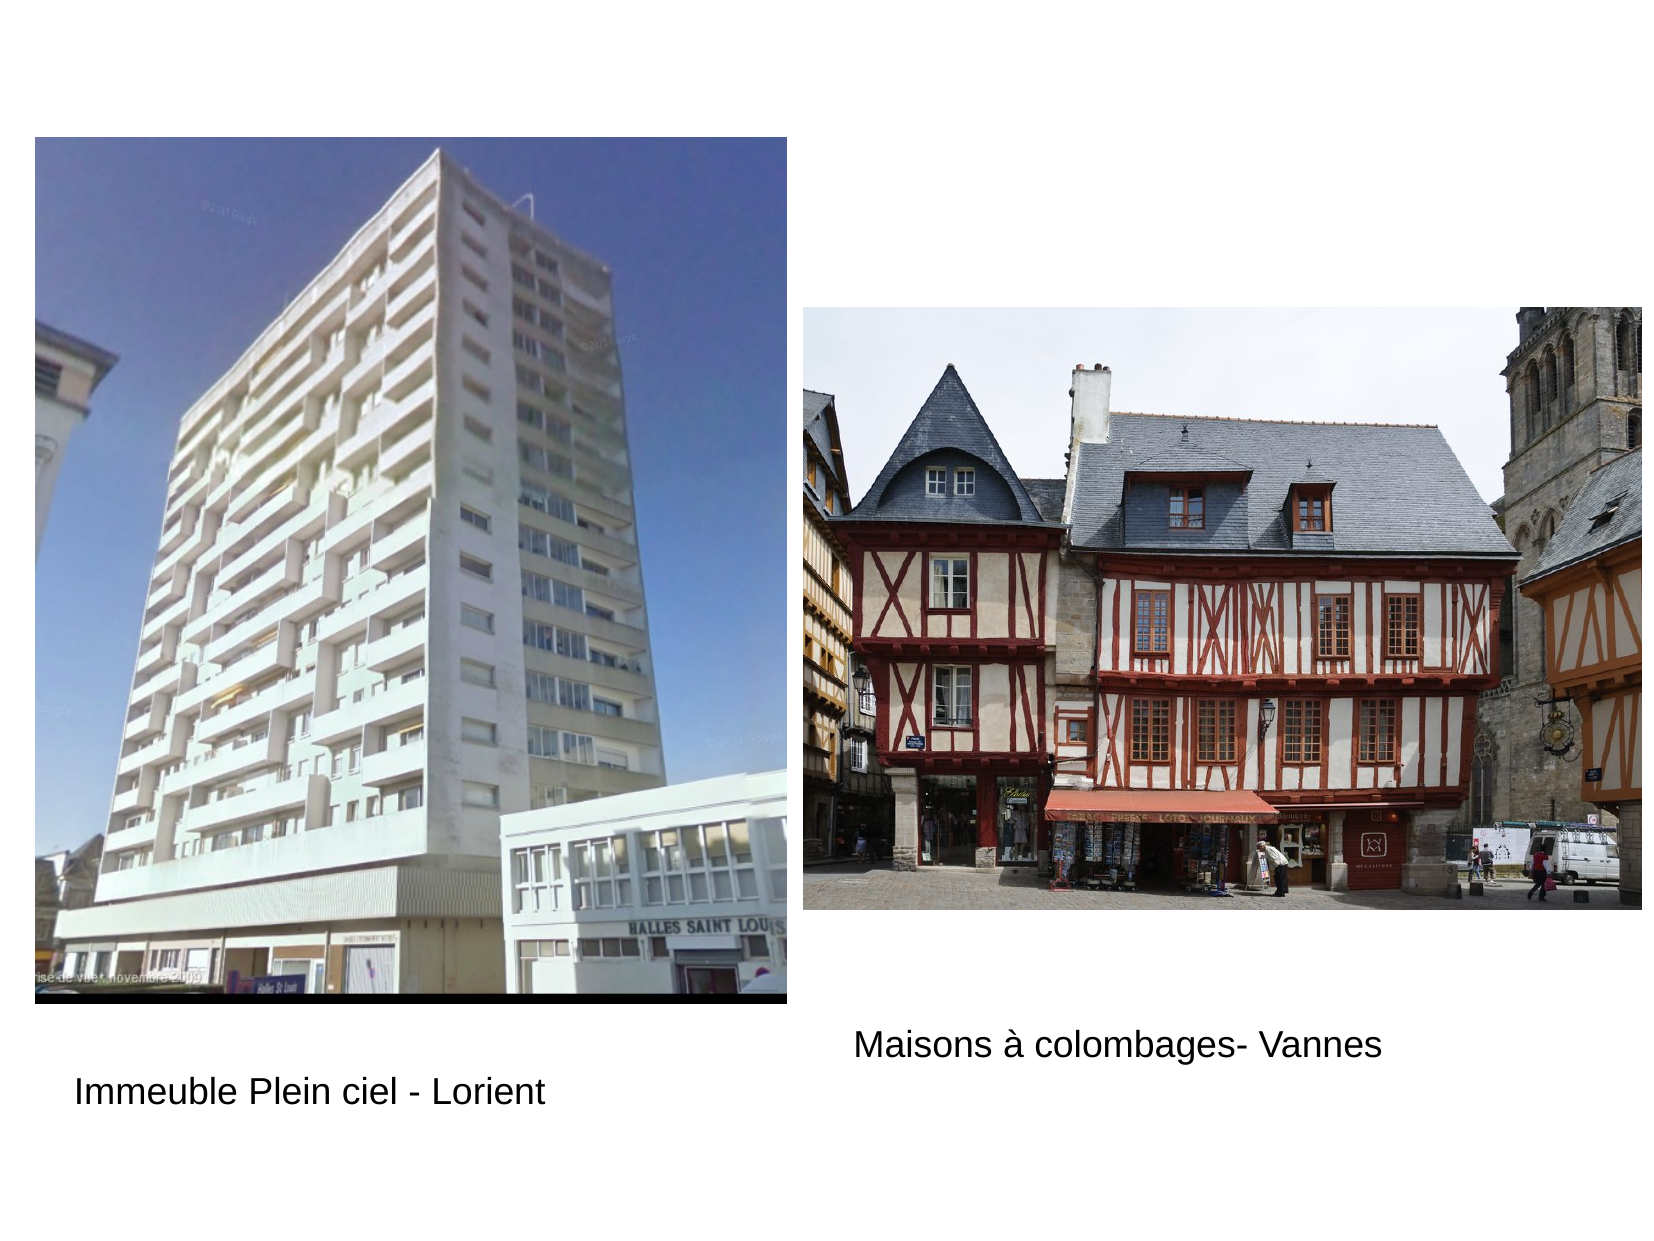

Maisons à colombages- Vannes
Immeuble Plein ciel - Lorient